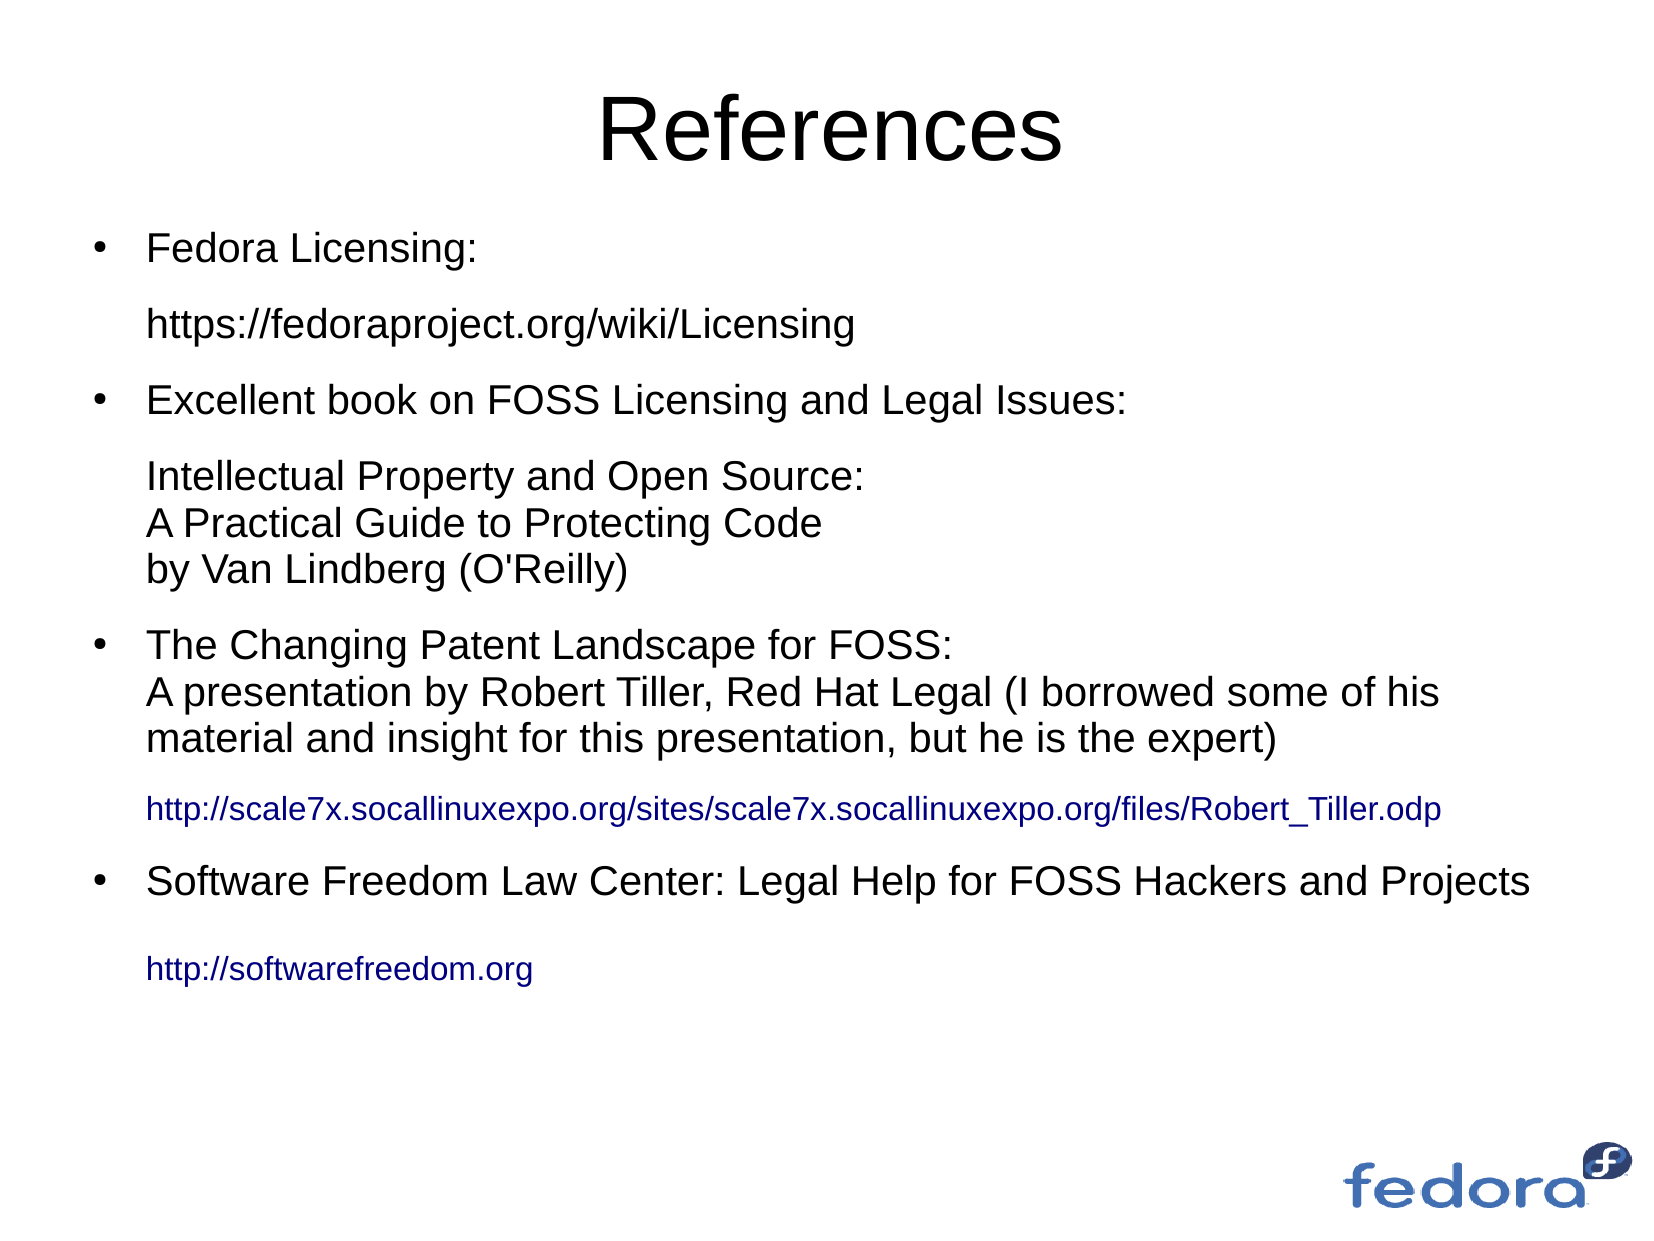

# References
Fedora Licensing:
https://fedoraproject.org/wiki/Licensing
Excellent book on FOSS Licensing and Legal Issues:
Intellectual Property and Open Source:
A Practical Guide to Protecting Code
by Van Lindberg (O'Reilly)
The Changing Patent Landscape for FOSS:
A presentation by Robert Tiller, Red Hat Legal (I borrowed some of his material and insight for this presentation, but he is the expert)
http://scale7x.socallinuxexpo.org/sites/scale7x.socallinuxexpo.org/files/Robert_Tiller.odp
Software Freedom Law Center: Legal Help for FOSS Hackers and Projects
http://softwarefreedom.org